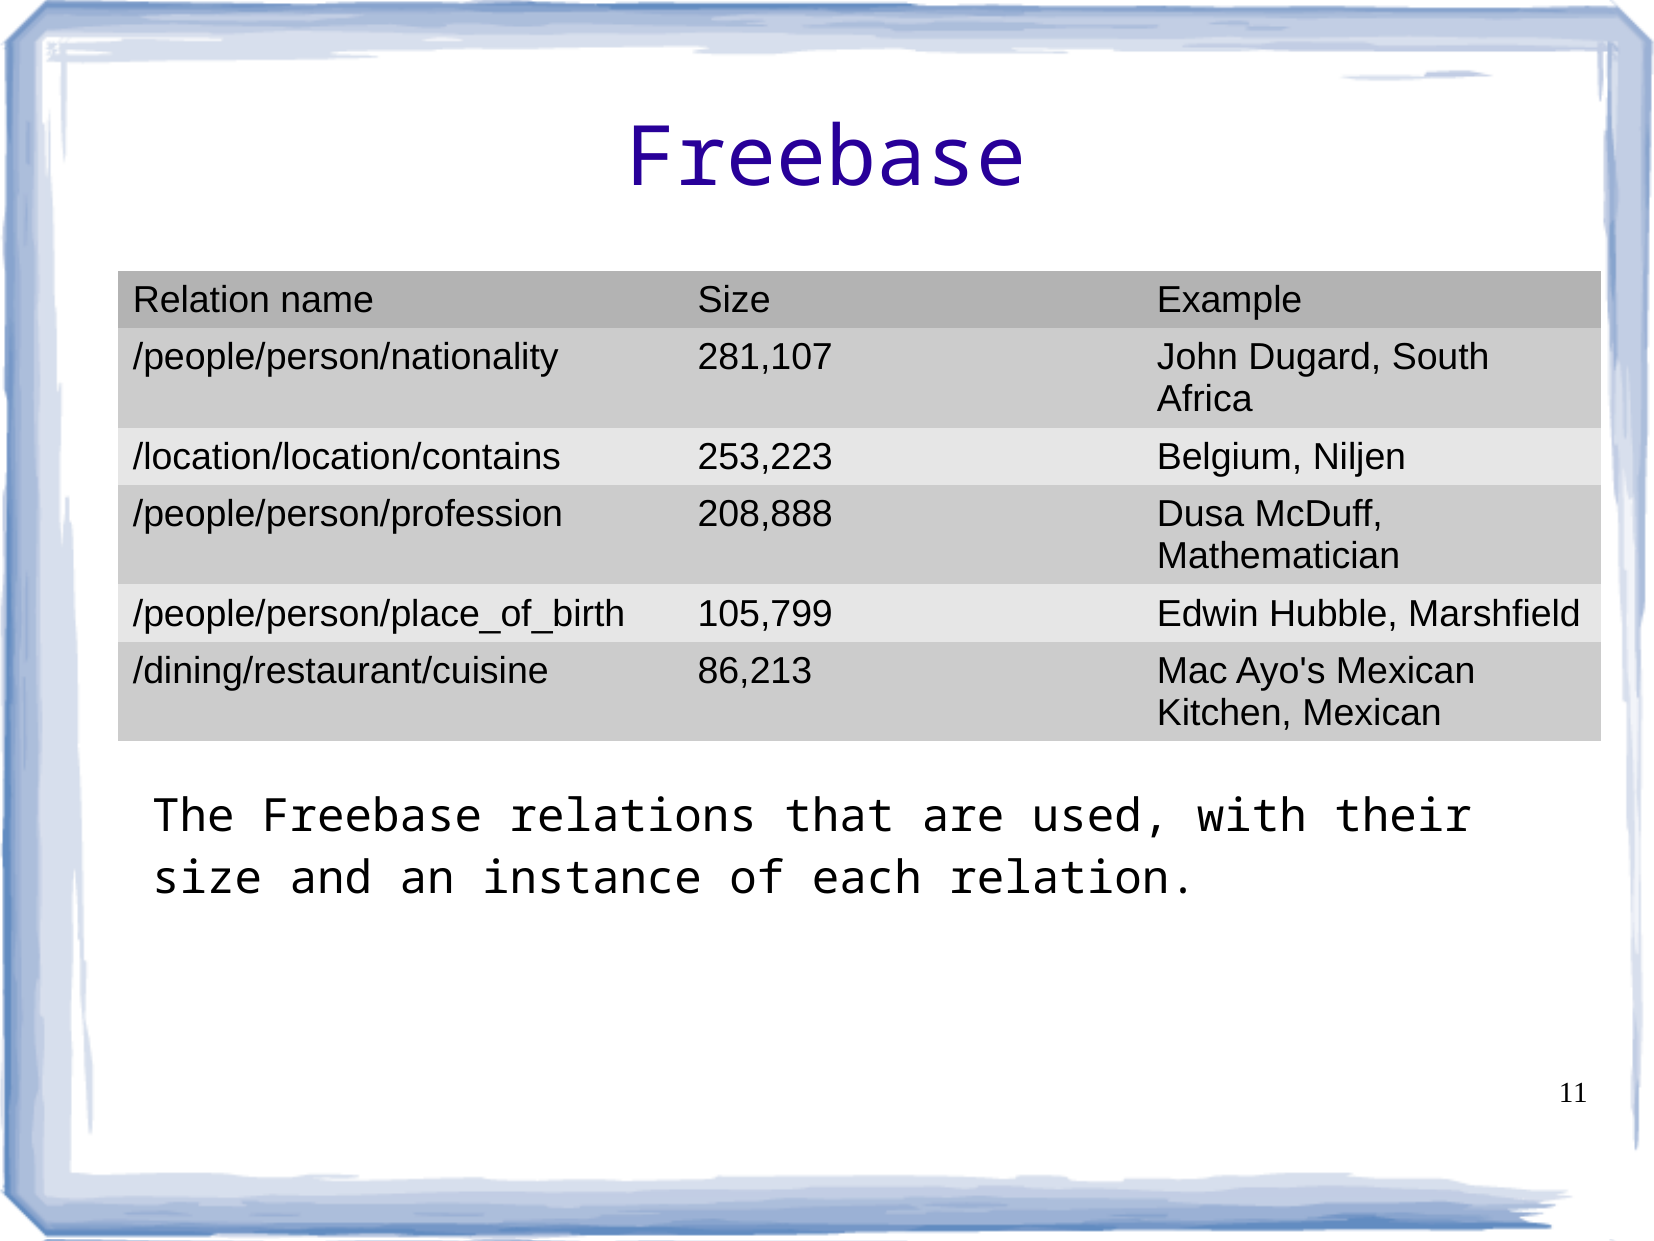

# Freebase
| Relation name | Size | Example |
| --- | --- | --- |
| /people/person/nationality | 281,107 | John Dugard, South Africa |
| /location/location/contains | 253,223 | Belgium, Niljen |
| /people/person/profession | 208,888 | Dusa McDuff, Mathematician |
| /people/person/place\_of\_birth | 105,799 | Edwin Hubble, Marshfield |
| /dining/restaurant/cuisine | 86,213 | Mac Ayo's Mexican Kitchen, Mexican |
The Freebase relations that are used, with their
size and an instance of each relation.
11